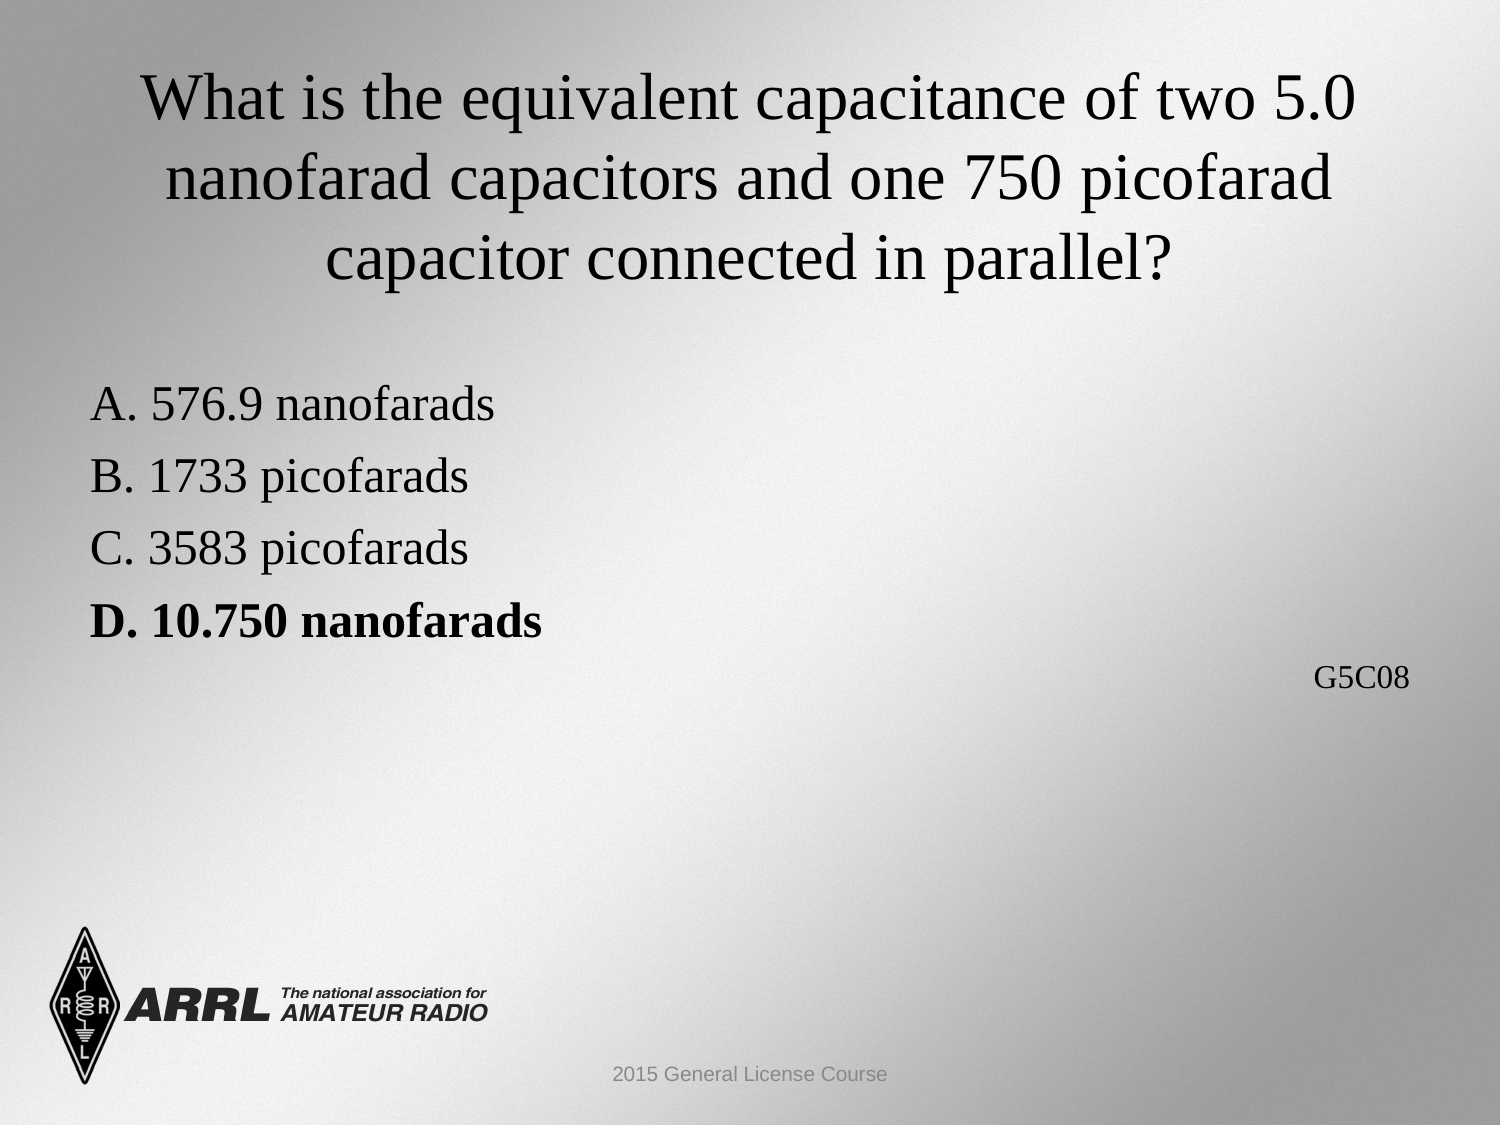

# What is the equivalent capacitance of two 5.0 nanofarad capacitors and one 750 picofarad capacitor connected in parallel?
A. 576.9 nanofarads
B. 1733 picofarads
C. 3583 picofarads
D. 10.750 nanofarads
 G5C08
2015 General License Course